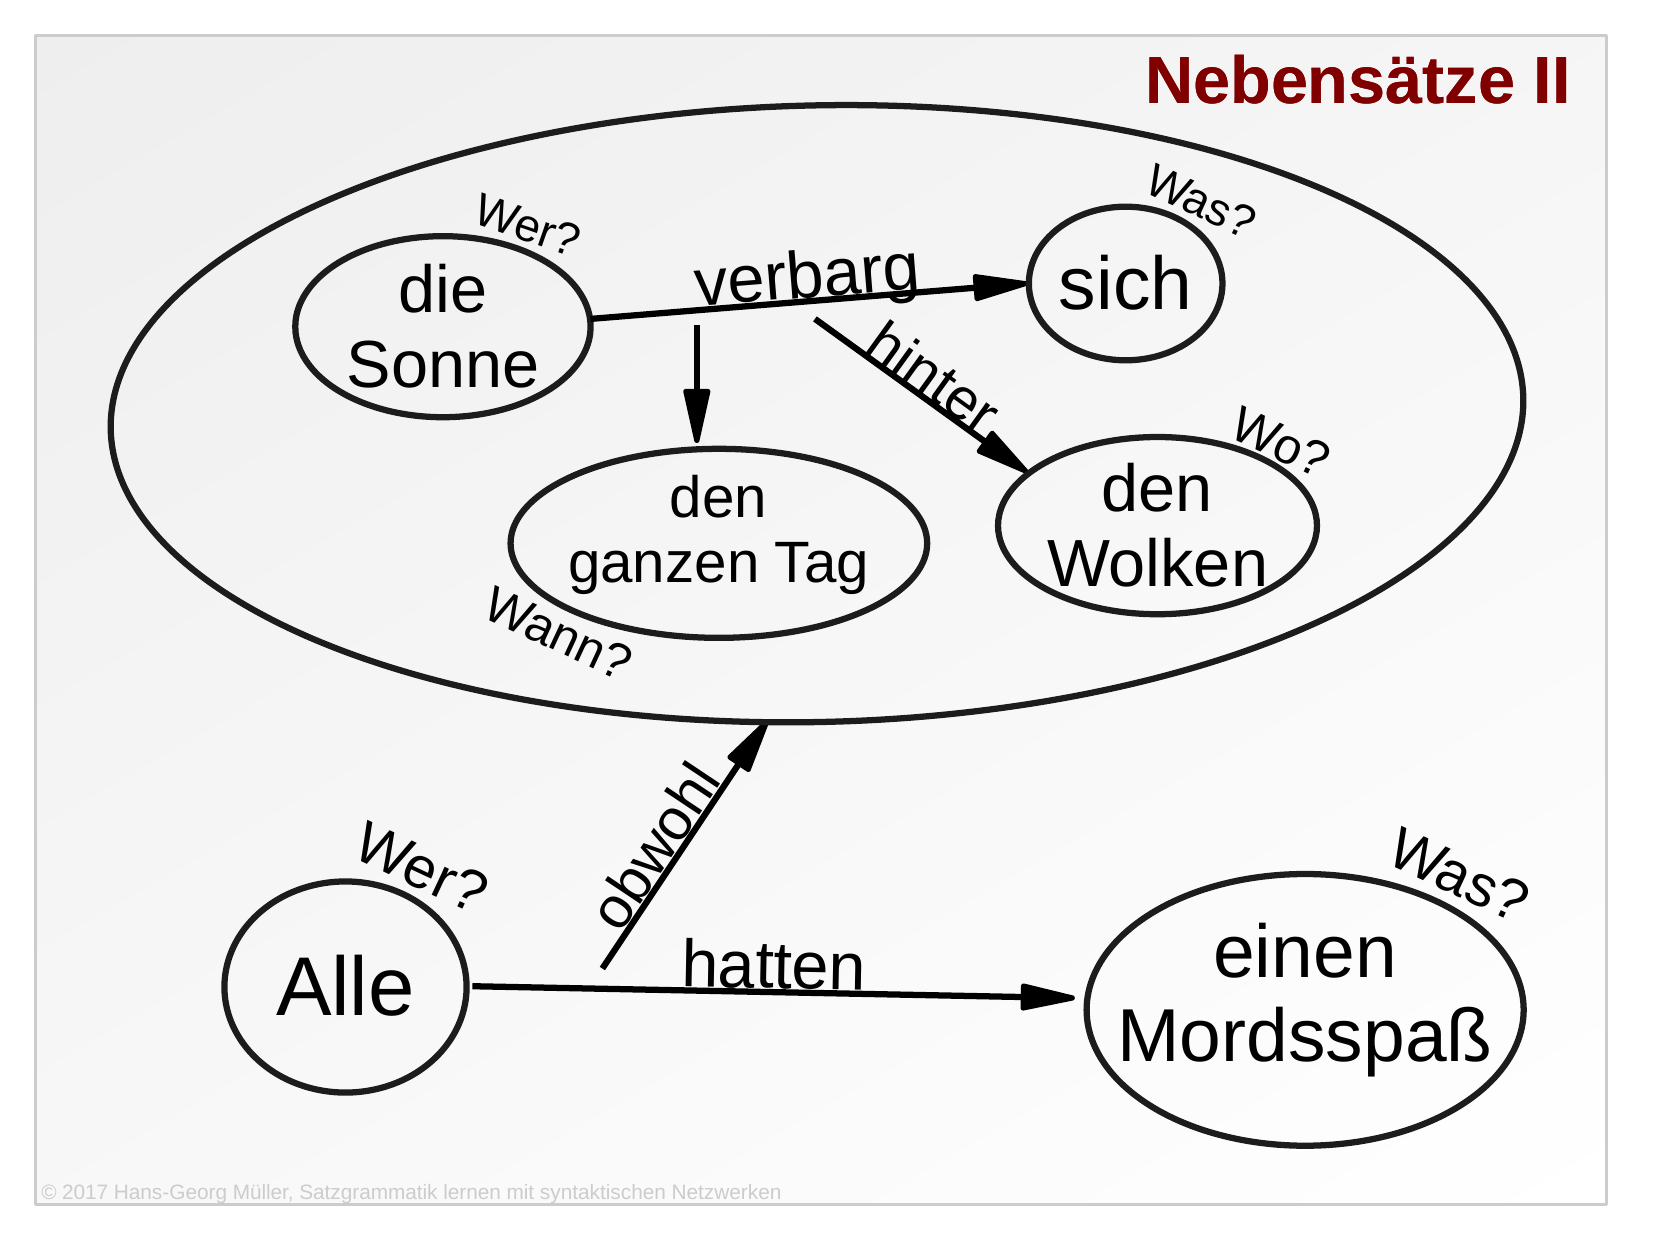

# Nebensätze II
Nebensätze II
Was?
Wer?
sich
die
Sonne
verbarg
hinter
Wo?
den
Wolken
den
ganzen Tag
Wann?
obwohl
Wer?
Was?
einen
Mordsspaß
Alle
hatten